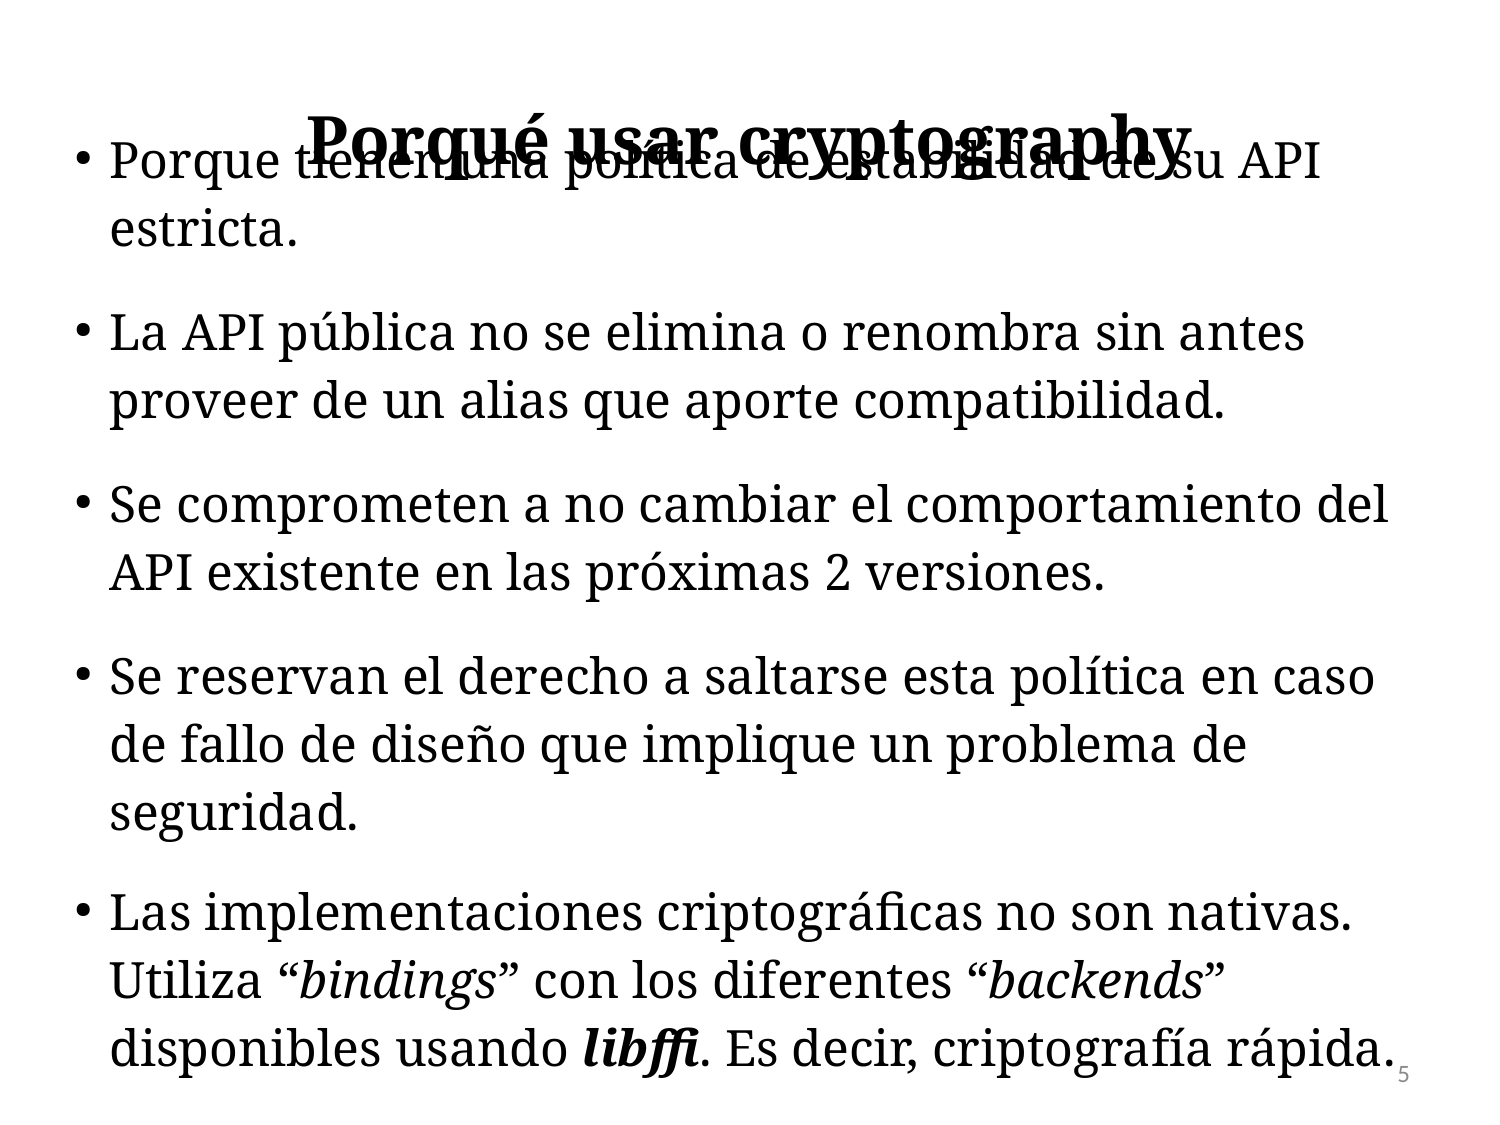

# Porqué usar cryptography
Porque tienen una política de estabilidad de su API estricta.
La API pública no se elimina o renombra sin antes proveer de un alias que aporte compatibilidad.
Se comprometen a no cambiar el comportamiento del API existente en las próximas 2 versiones.
Se reservan el derecho a saltarse esta política en caso de fallo de diseño que implique un problema de seguridad.
Las implementaciones criptográficas no son nativas. Utiliza “bindings” con los diferentes “backends” disponibles usando libffi. Es decir, criptografía rápida.
Luis González Fernández - Cryptography
5